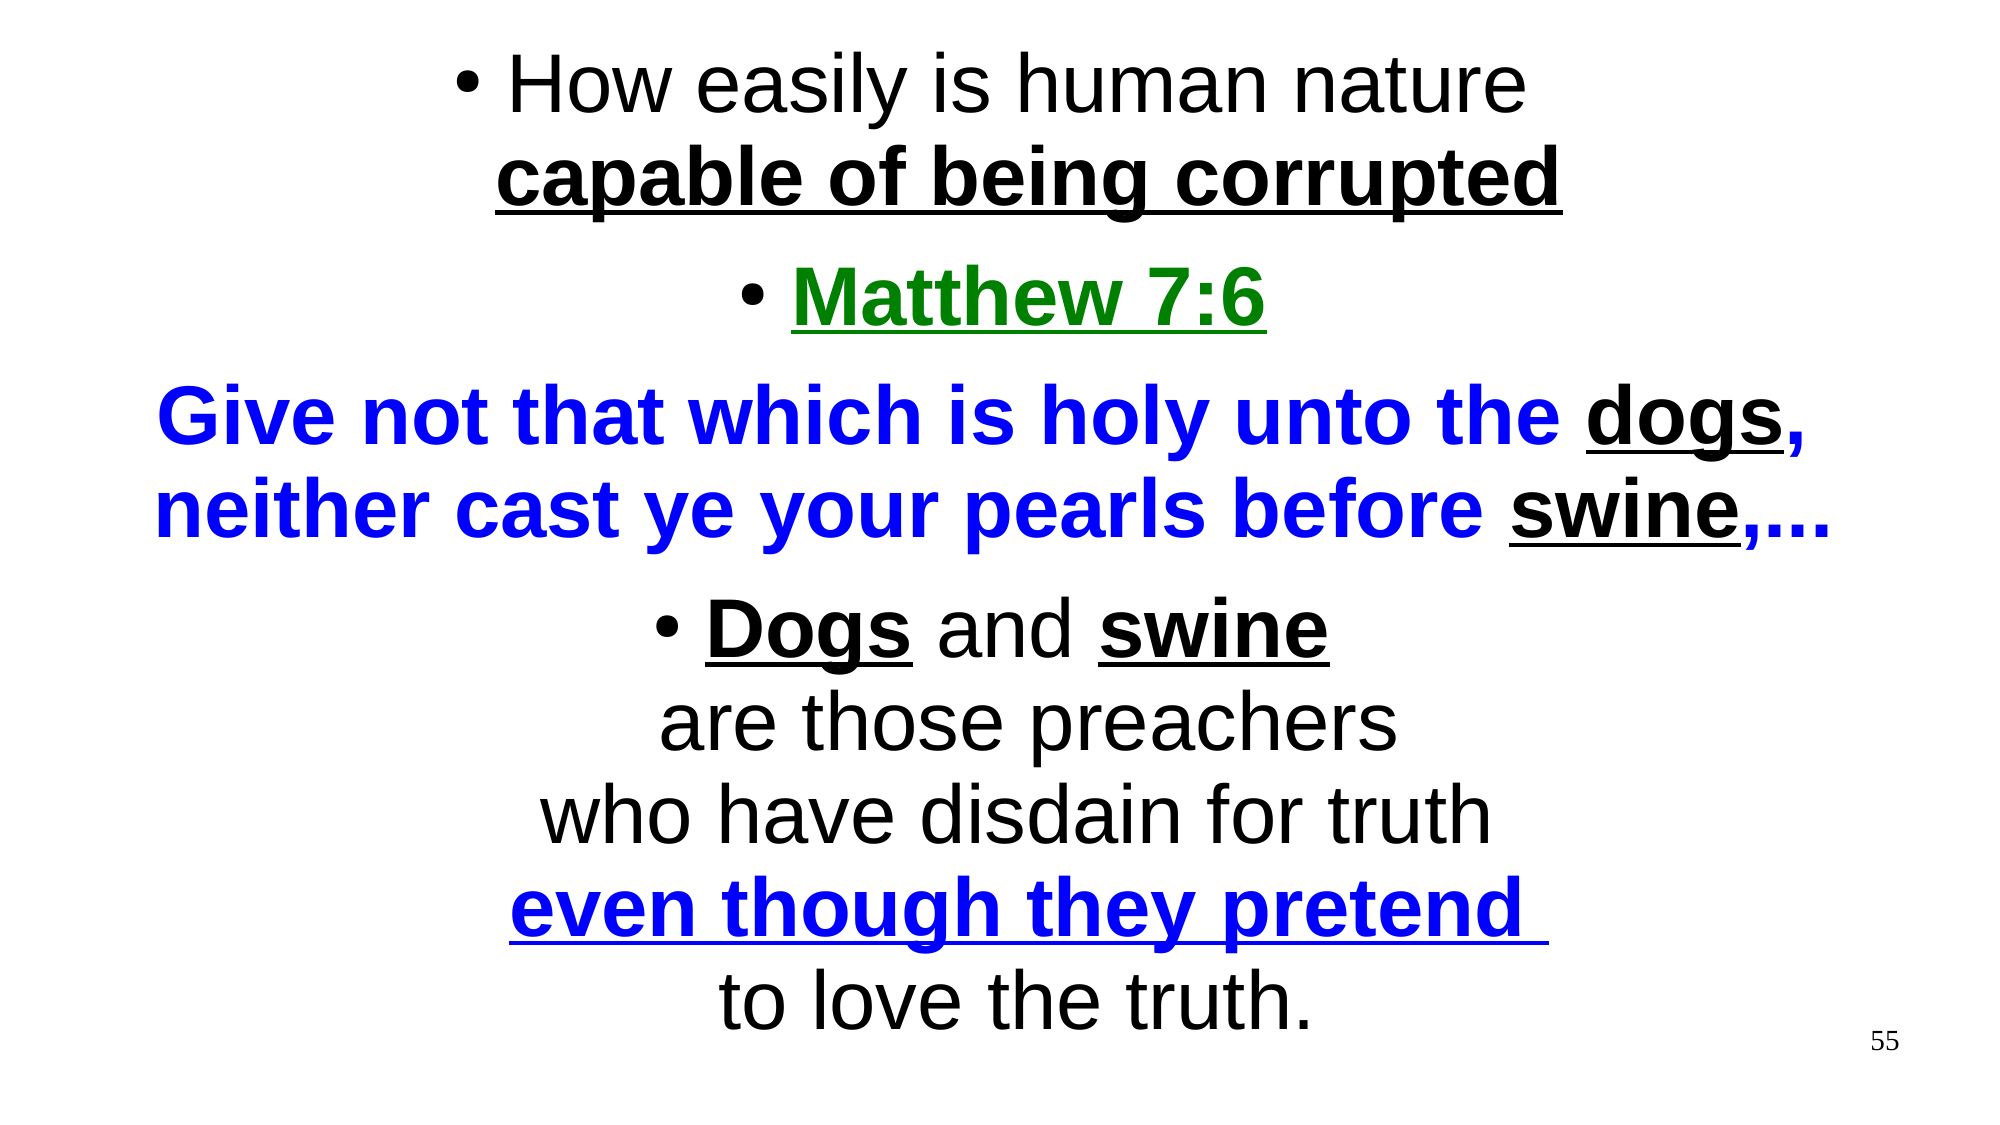

# How easily is human nature capable of being corrupted
Matthew 7:6
Give not that which is holy unto the dogs,
neither cast ye your pearls before swine,...
Dogs and swine
are those preachers
who have disdain for truth
even though they pretend
to love the truth.
55